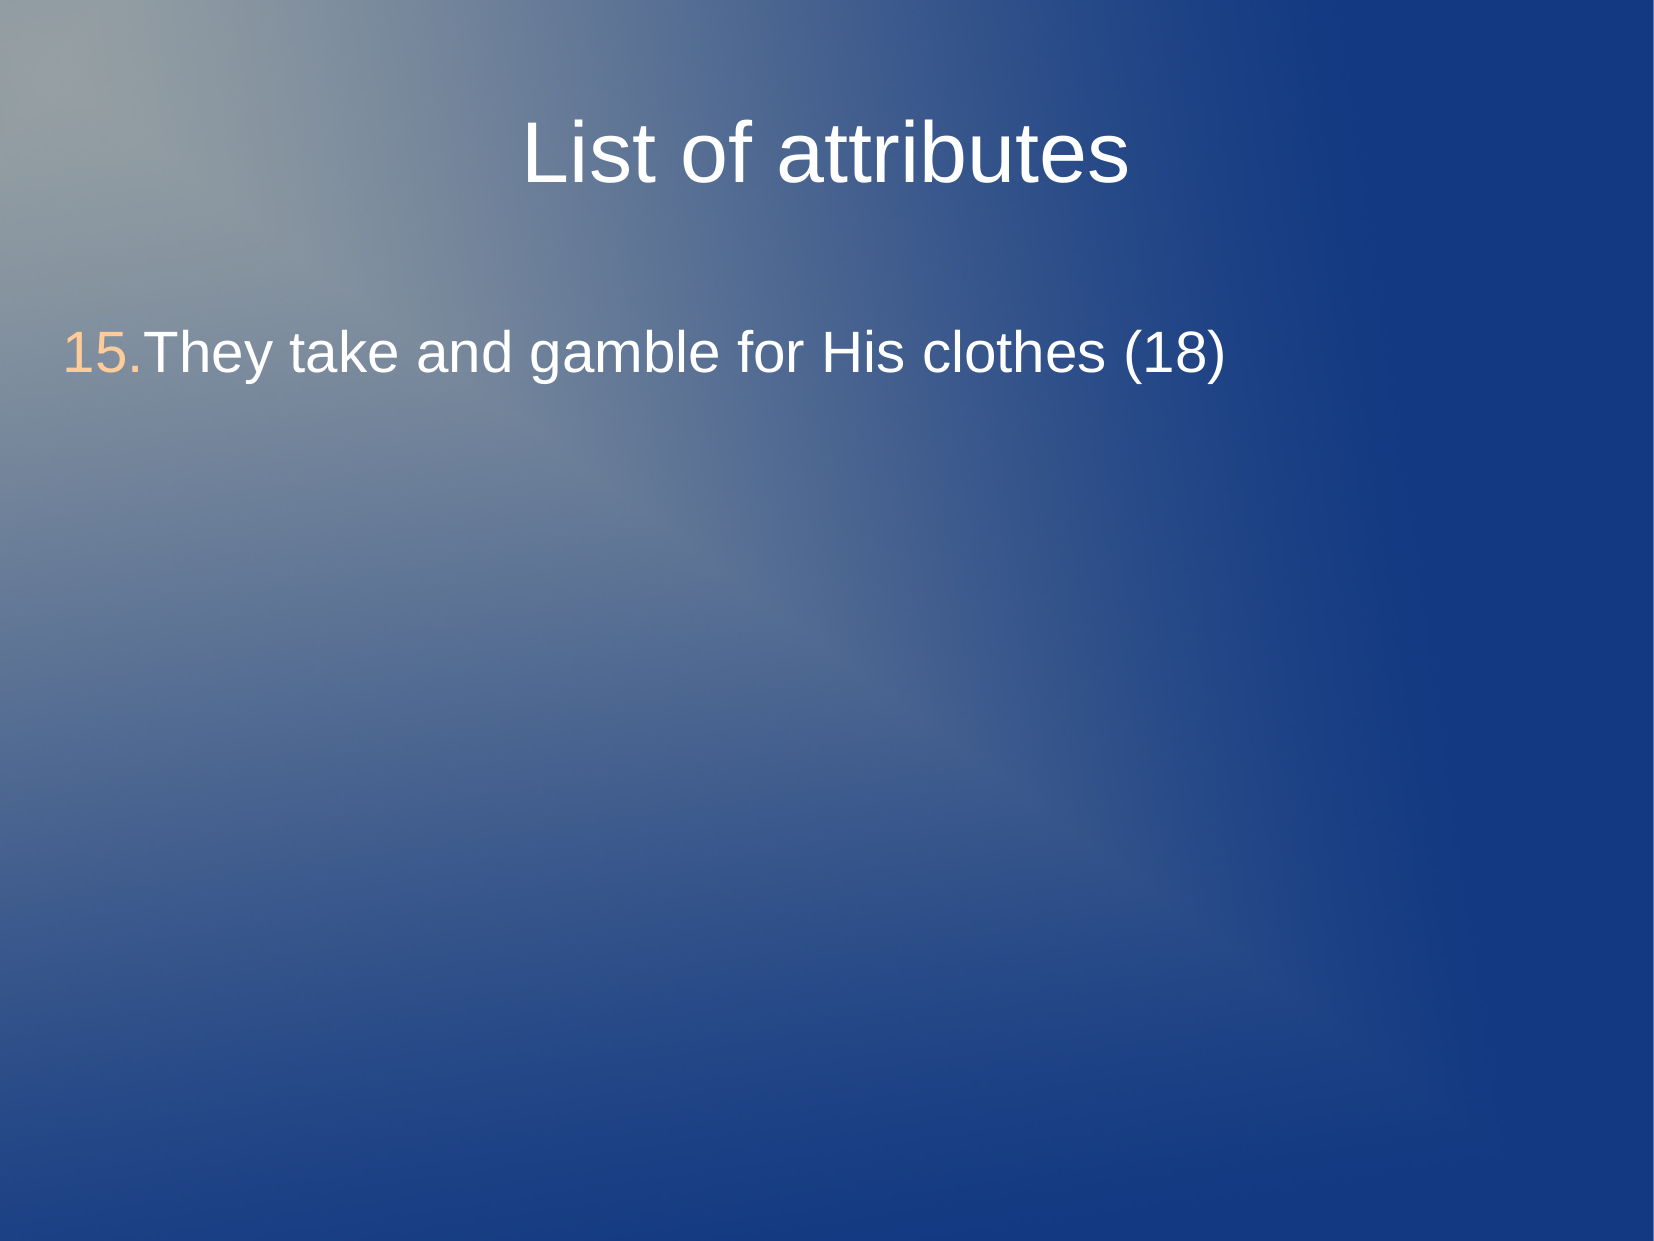

# List of attributes
They take and gamble for His clothes (18)